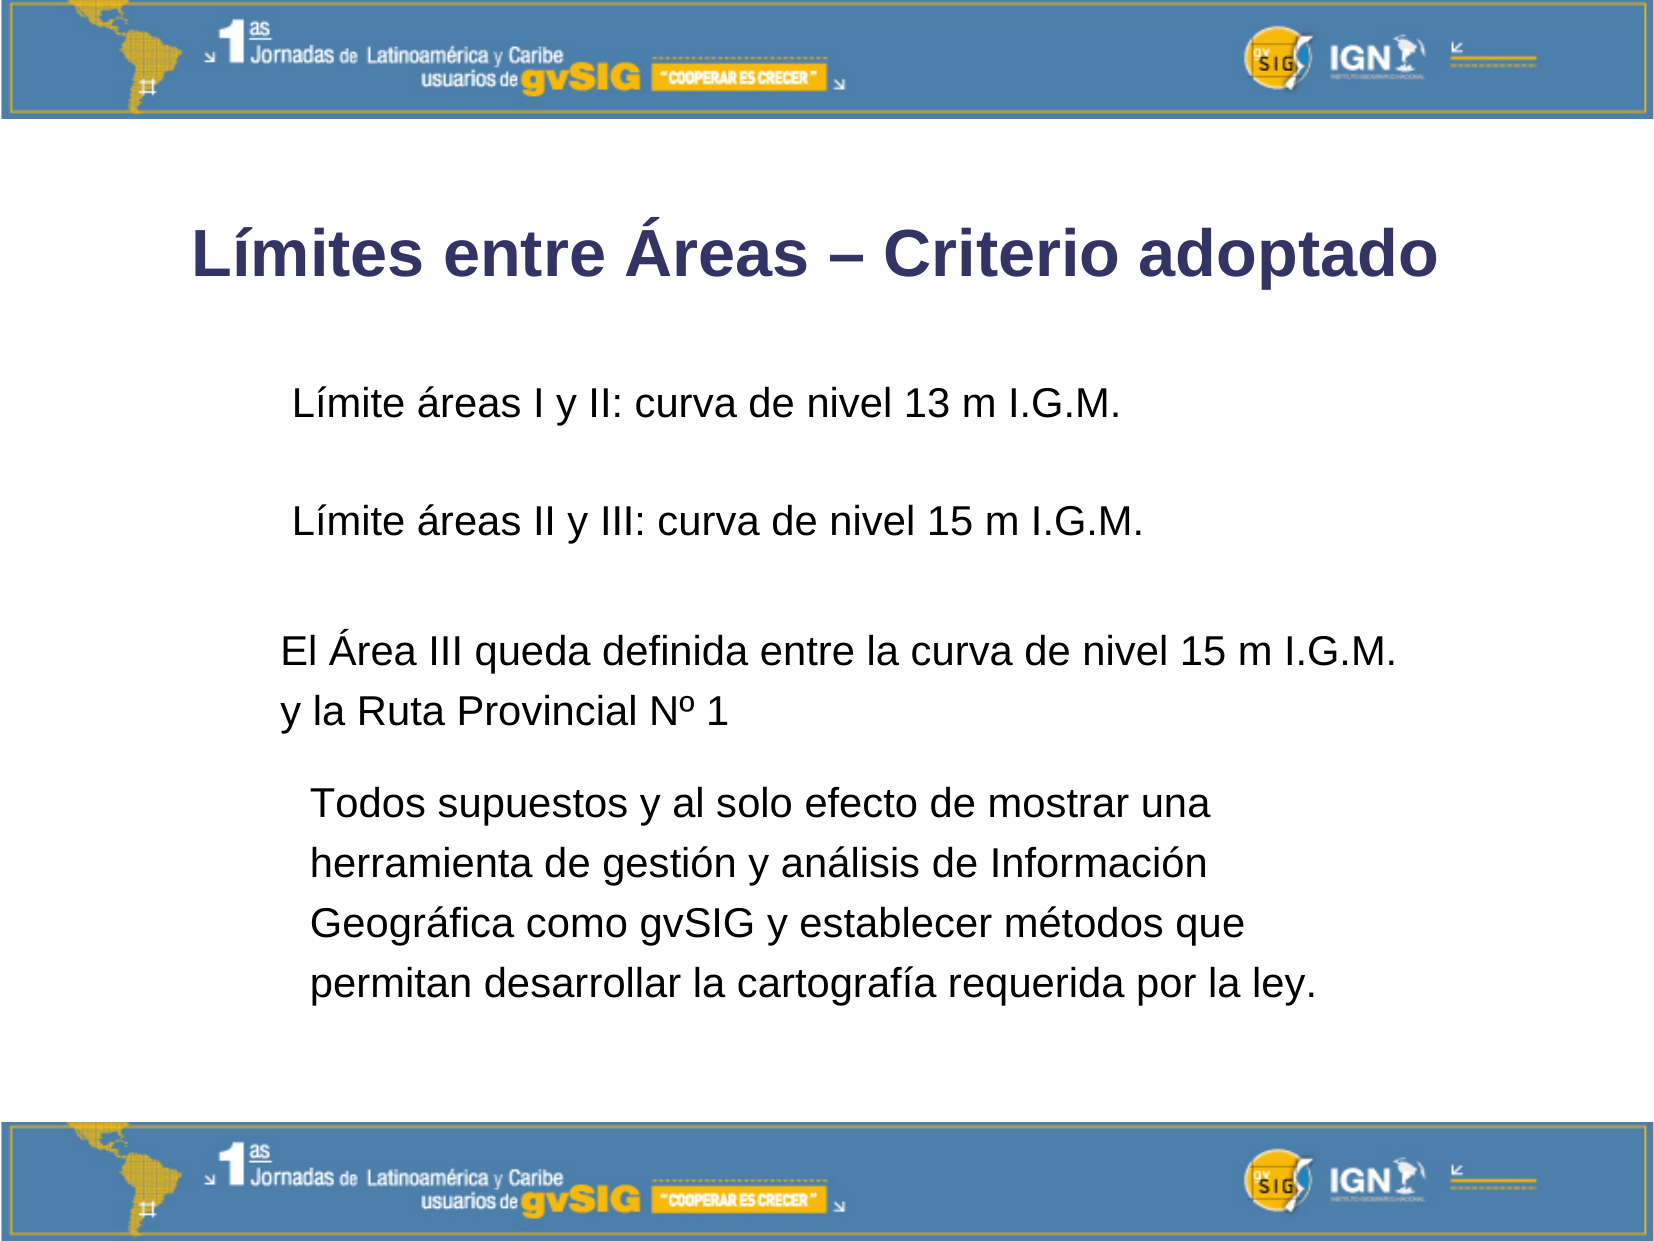

Límites entre Áreas – Criterio adoptado
 Límite áreas I y II: curva de nivel 13 m I.G.M.
 Límite áreas II y III: curva de nivel 15 m I.G.M.
El Área III queda definida entre la curva de nivel 15 m I.G.M.
y la Ruta Provincial Nº 1
Todos supuestos y al solo efecto de mostrar una
herramienta de gestión y análisis de Información
Geográfica como gvSIG y establecer métodos que
permitan desarrollar la cartografía requerida por la ley.